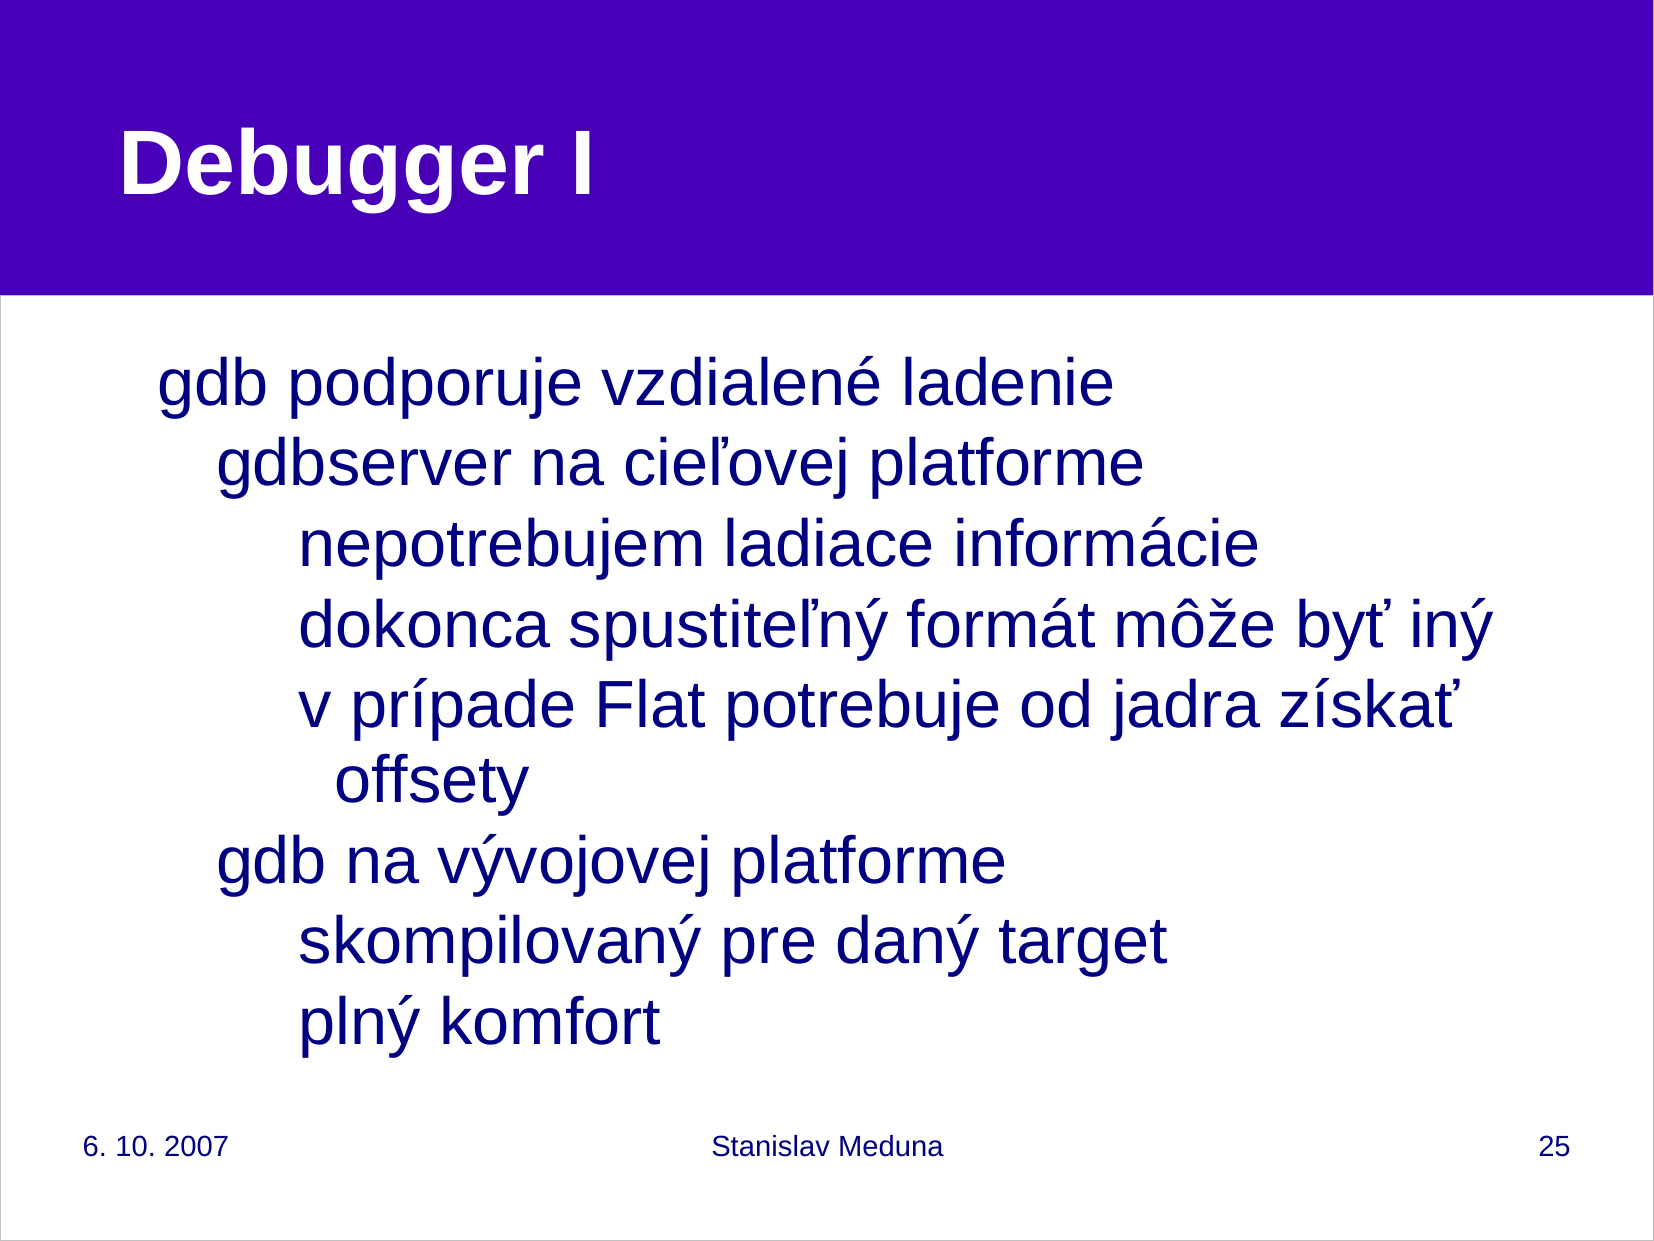

# Debugger I
 gdb podporuje vzdialené ladenie
gdbserver na cieľovej platforme
nepotrebujem ladiace informácie
dokonca spustiteľný formát môže byť iný
v prípade Flat potrebuje od jadra získať offsety
gdb na vývojovej platforme
skompilovaný pre daný target
plný komfort
6. 10. 2007
Stanislav Meduna
25